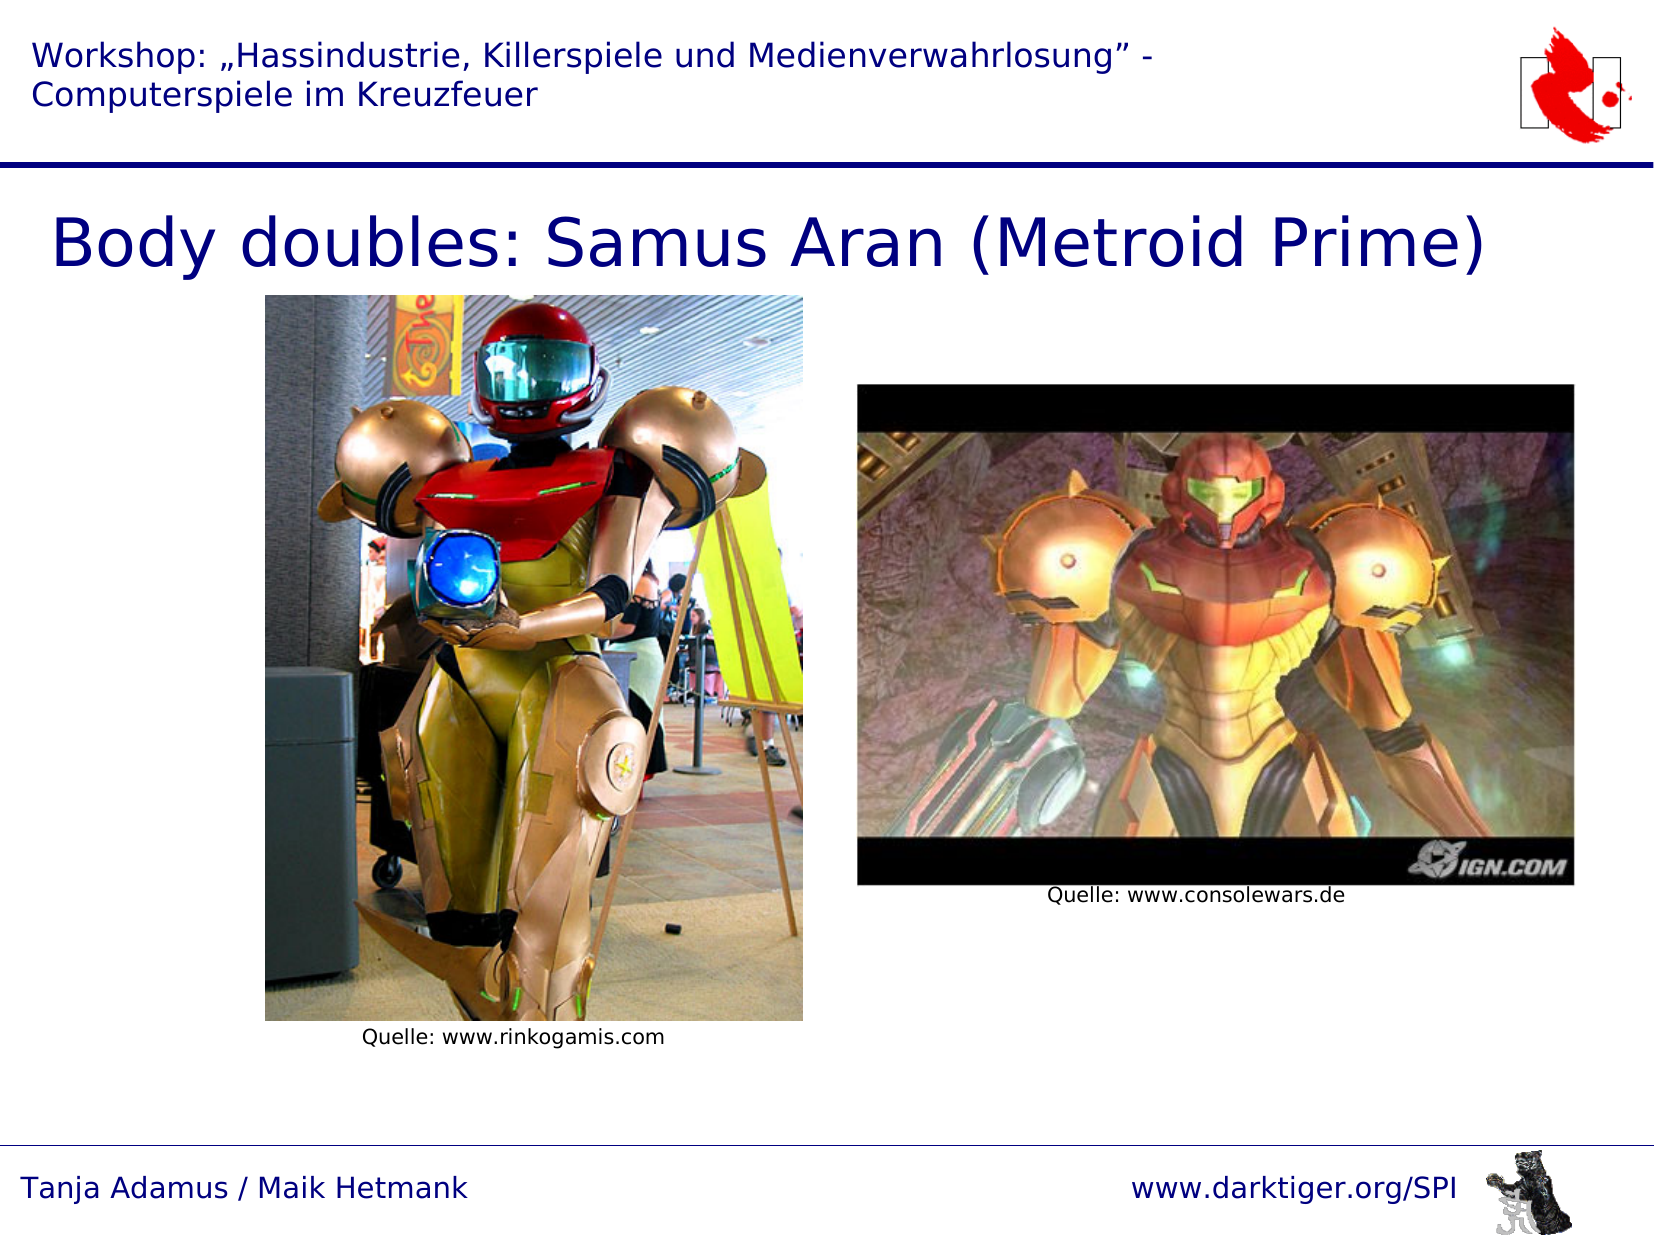

Workshop: „Hassindustrie, Killerspiele und Medienverwahrlosung” - Computerspiele im Kreuzfeuer
Body doubles: Samus Aran (Metroid Prime)
Quelle: www.consolewars.de
Quelle: www.rinkogamis.com